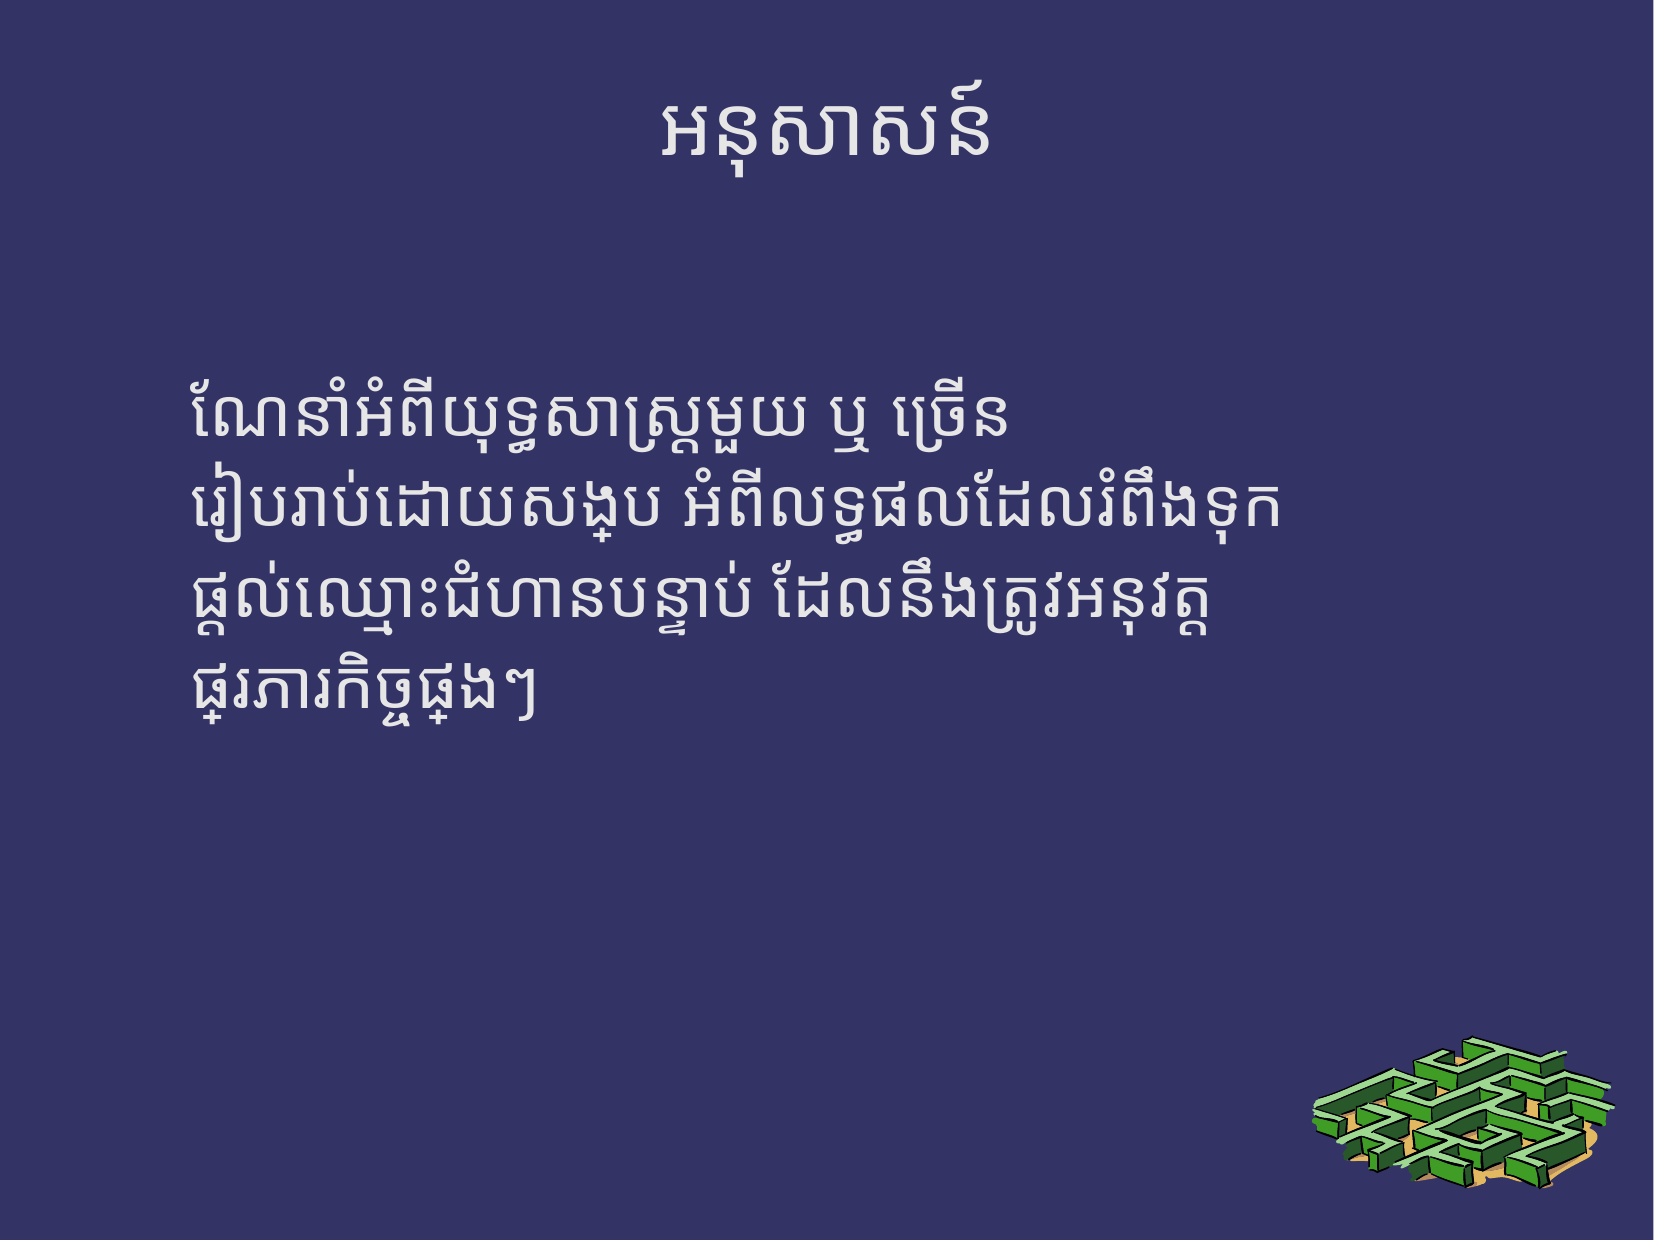

# អនុសាសន៍
ណែនាំ​អំពី​យុទ្ធសាស្រ្ត​មួយ ឬ ច្រើន
រៀបរាប់​ដោយ​សង្ខេប អំពី​លទ្ធផល​ដែល​រំពឹងទុក
ផ្តល់ឈ្មោះ​ជំហាន​បន្ទាប់ ដែល​​នឹង​ត្រូវ​អនុវត្ត
ផ្ទេរ​ភារកិច្ច​​ផ្សេងៗ